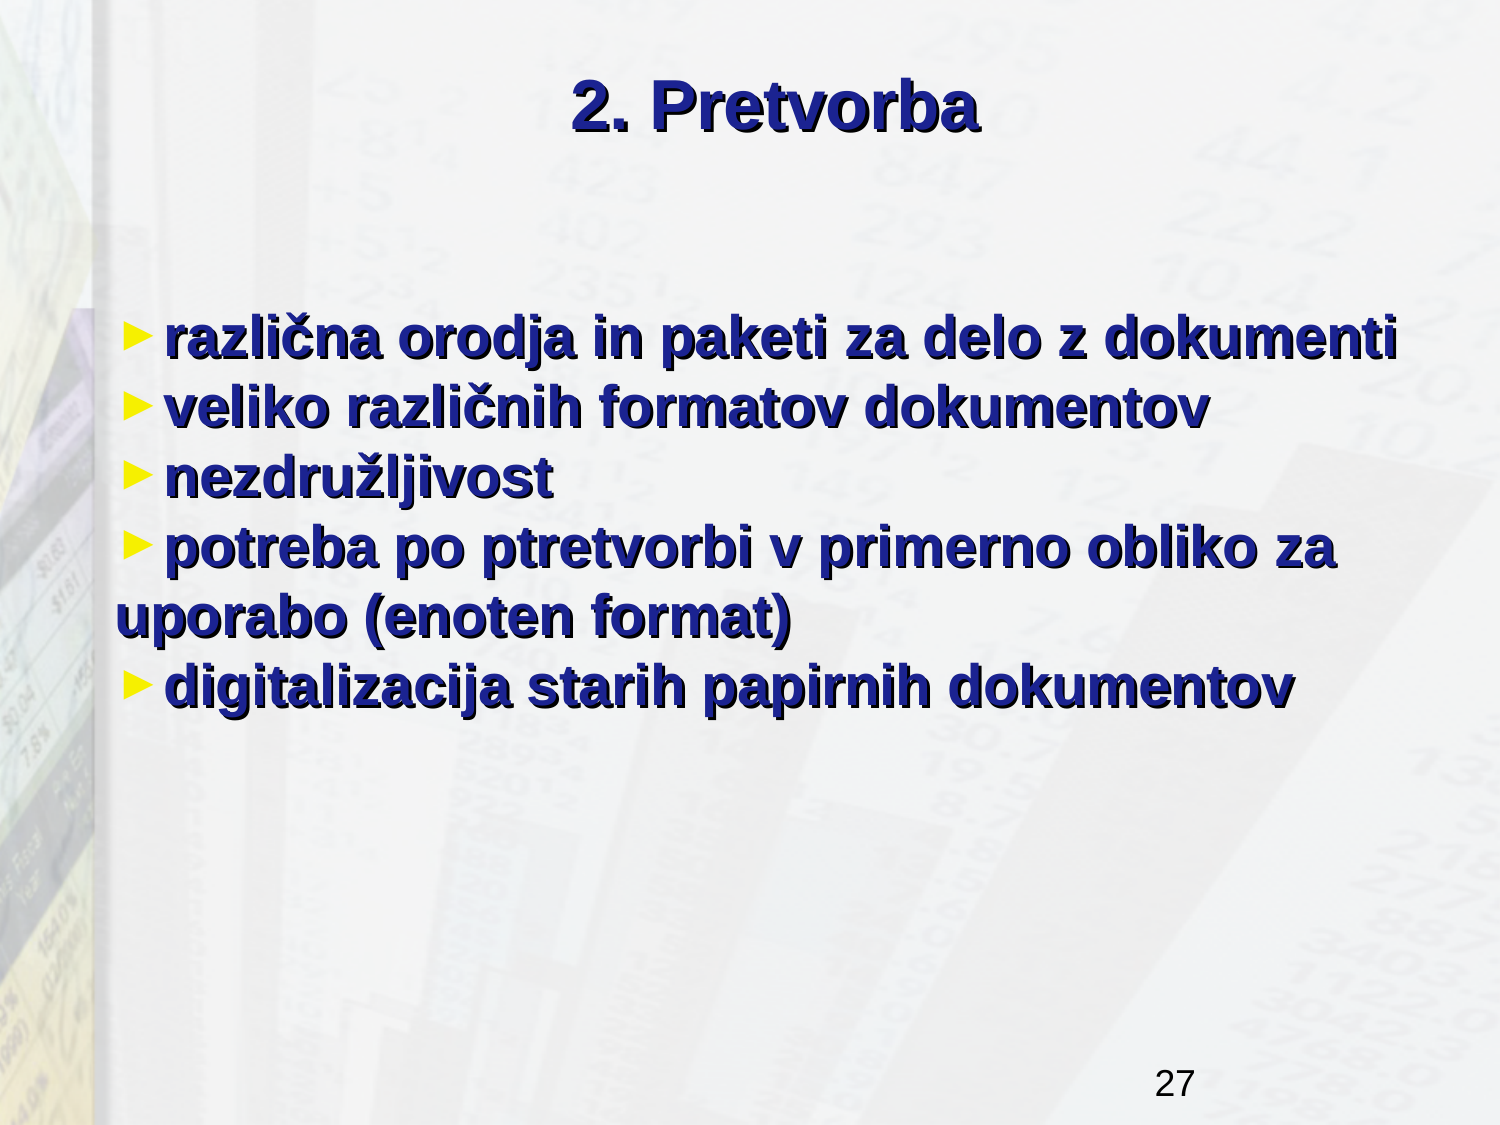

# 2. Pretvorba
različna orodja in paketi za delo z dokumenti
veliko različnih formatov dokumentov
nezdružljivost
potreba po ptretvorbi v primerno obliko za uporabo (enoten format)
digitalizacija starih papirnih dokumentov
27